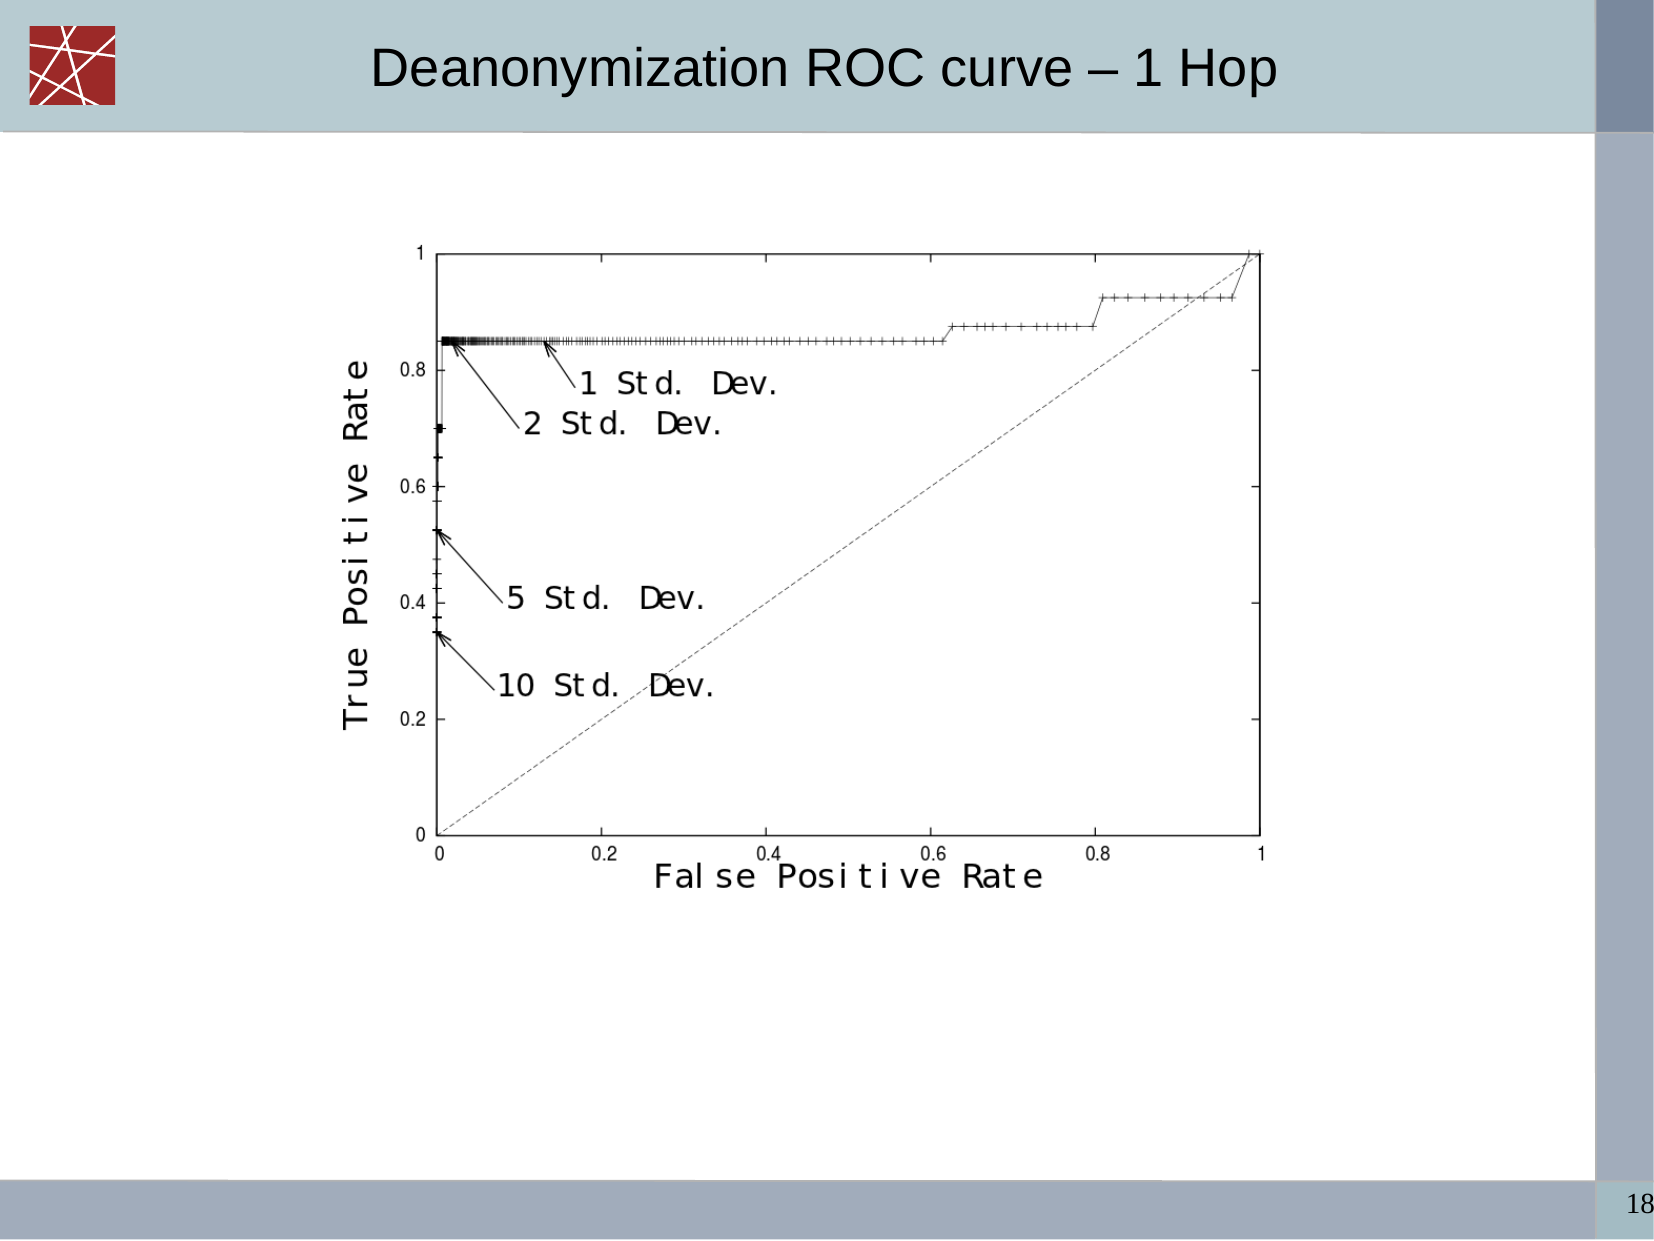

# Deanonymization ROC curve – 1 Hop
18